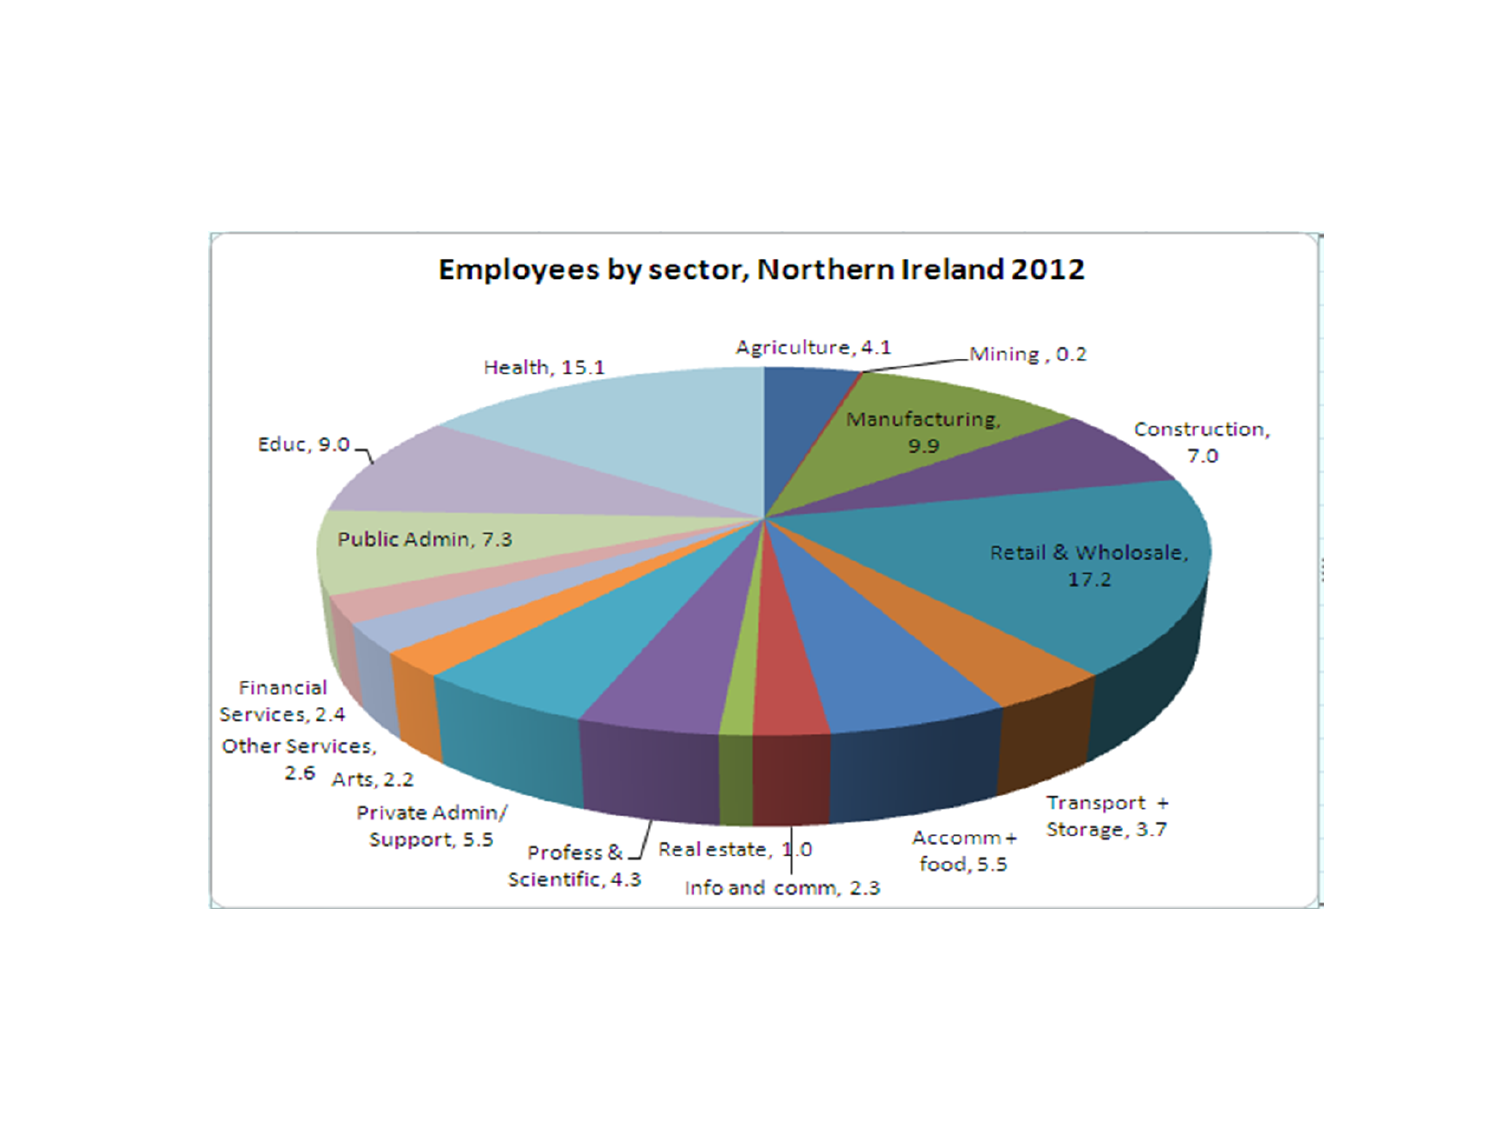

# Source : Angela McGowan, Danske Bank.